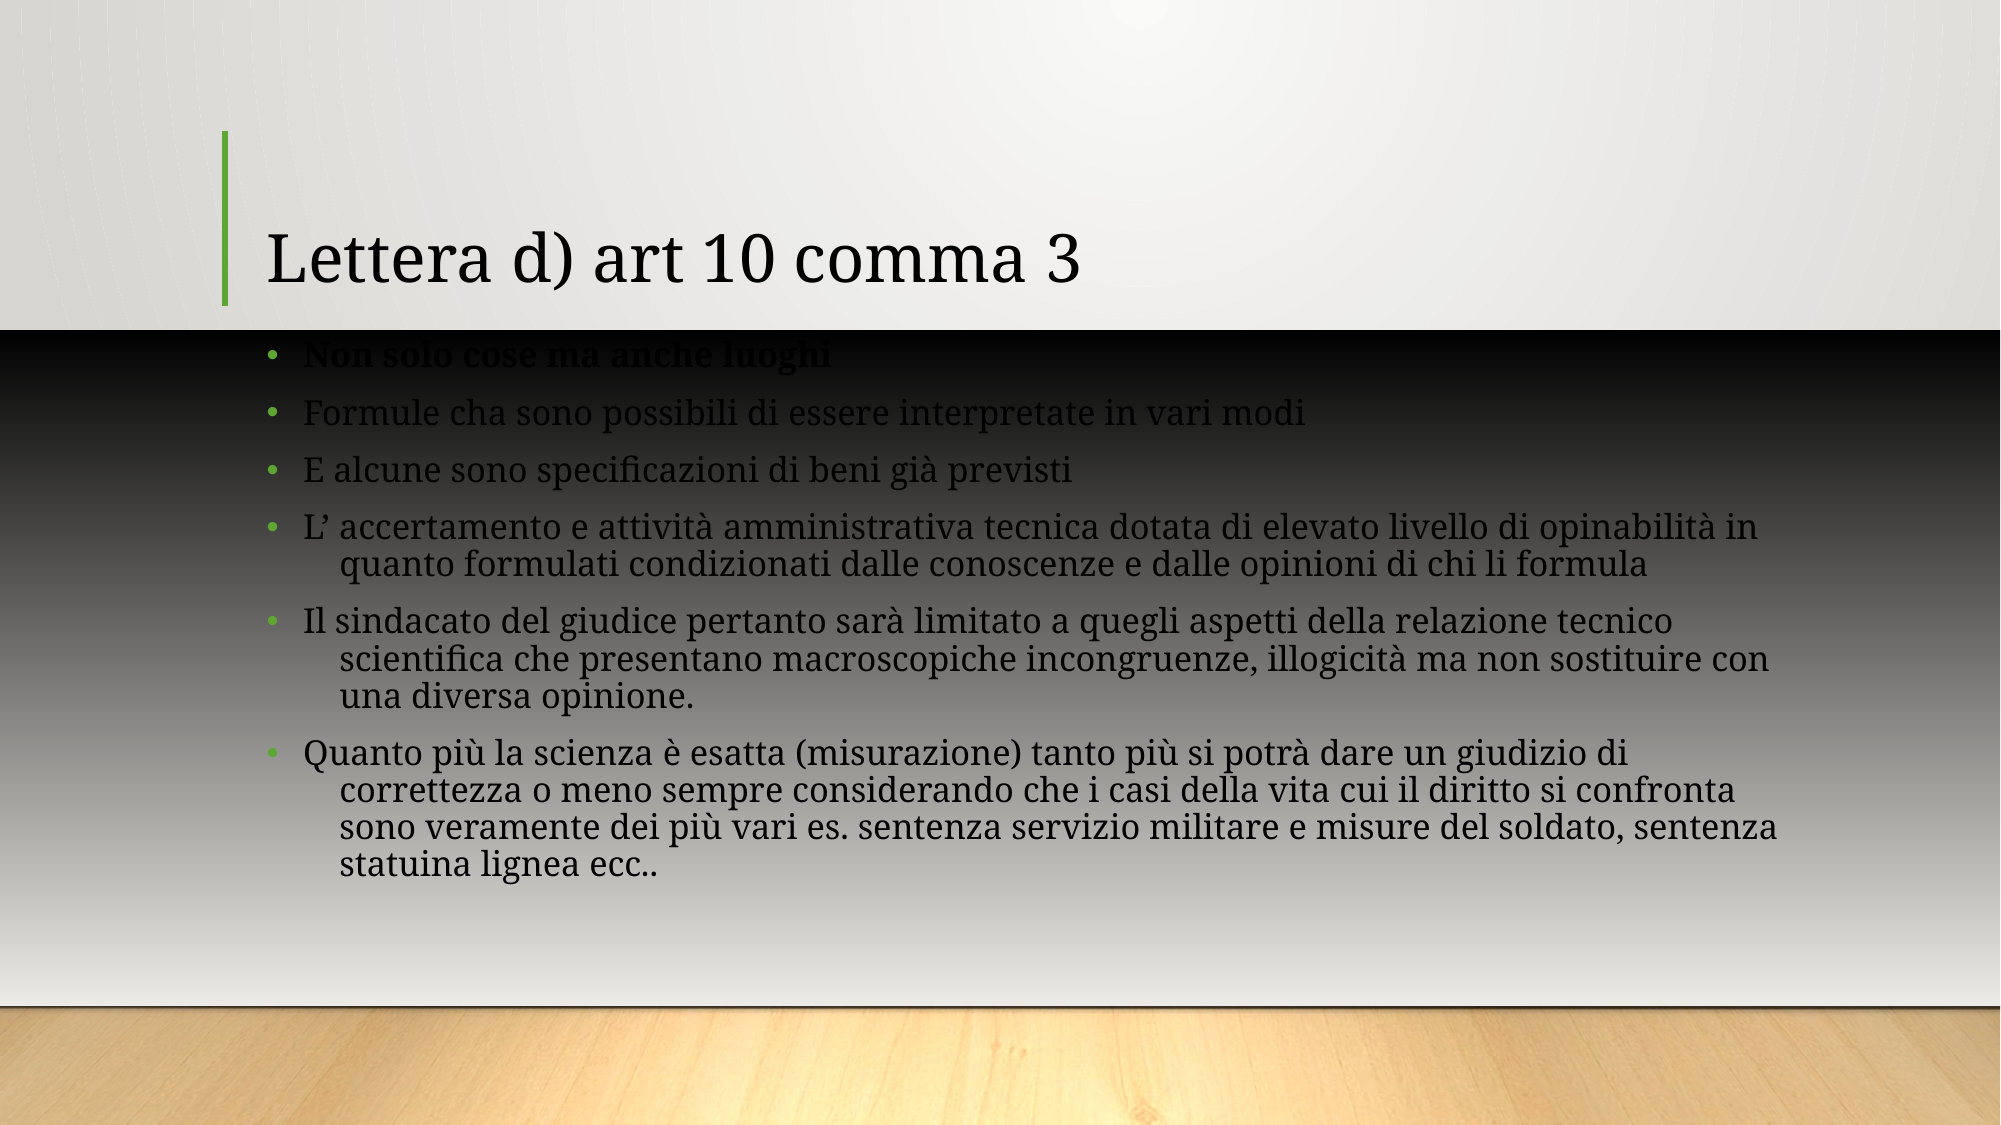

# Lettera d) art 10 comma 3
Non solo cose ma anche luoghi
Formule cha sono possibili di essere interpretate in vari modi
E alcune sono specificazioni di beni già previsti
L’ accertamento e attività amministrativa tecnica dotata di elevato livello di opinabilità in quanto formulati condizionati dalle conoscenze e dalle opinioni di chi li formula
Il sindacato del giudice pertanto sarà limitato a quegli aspetti della relazione tecnico scientifica che presentano macroscopiche incongruenze, illogicità ma non sostituire con una diversa opinione.
Quanto più la scienza è esatta (misurazione) tanto più si potrà dare un giudizio di correttezza o meno sempre considerando che i casi della vita cui il diritto si confronta sono veramente dei più vari es. sentenza servizio militare e misure del soldato, sentenza statuina lignea ecc..